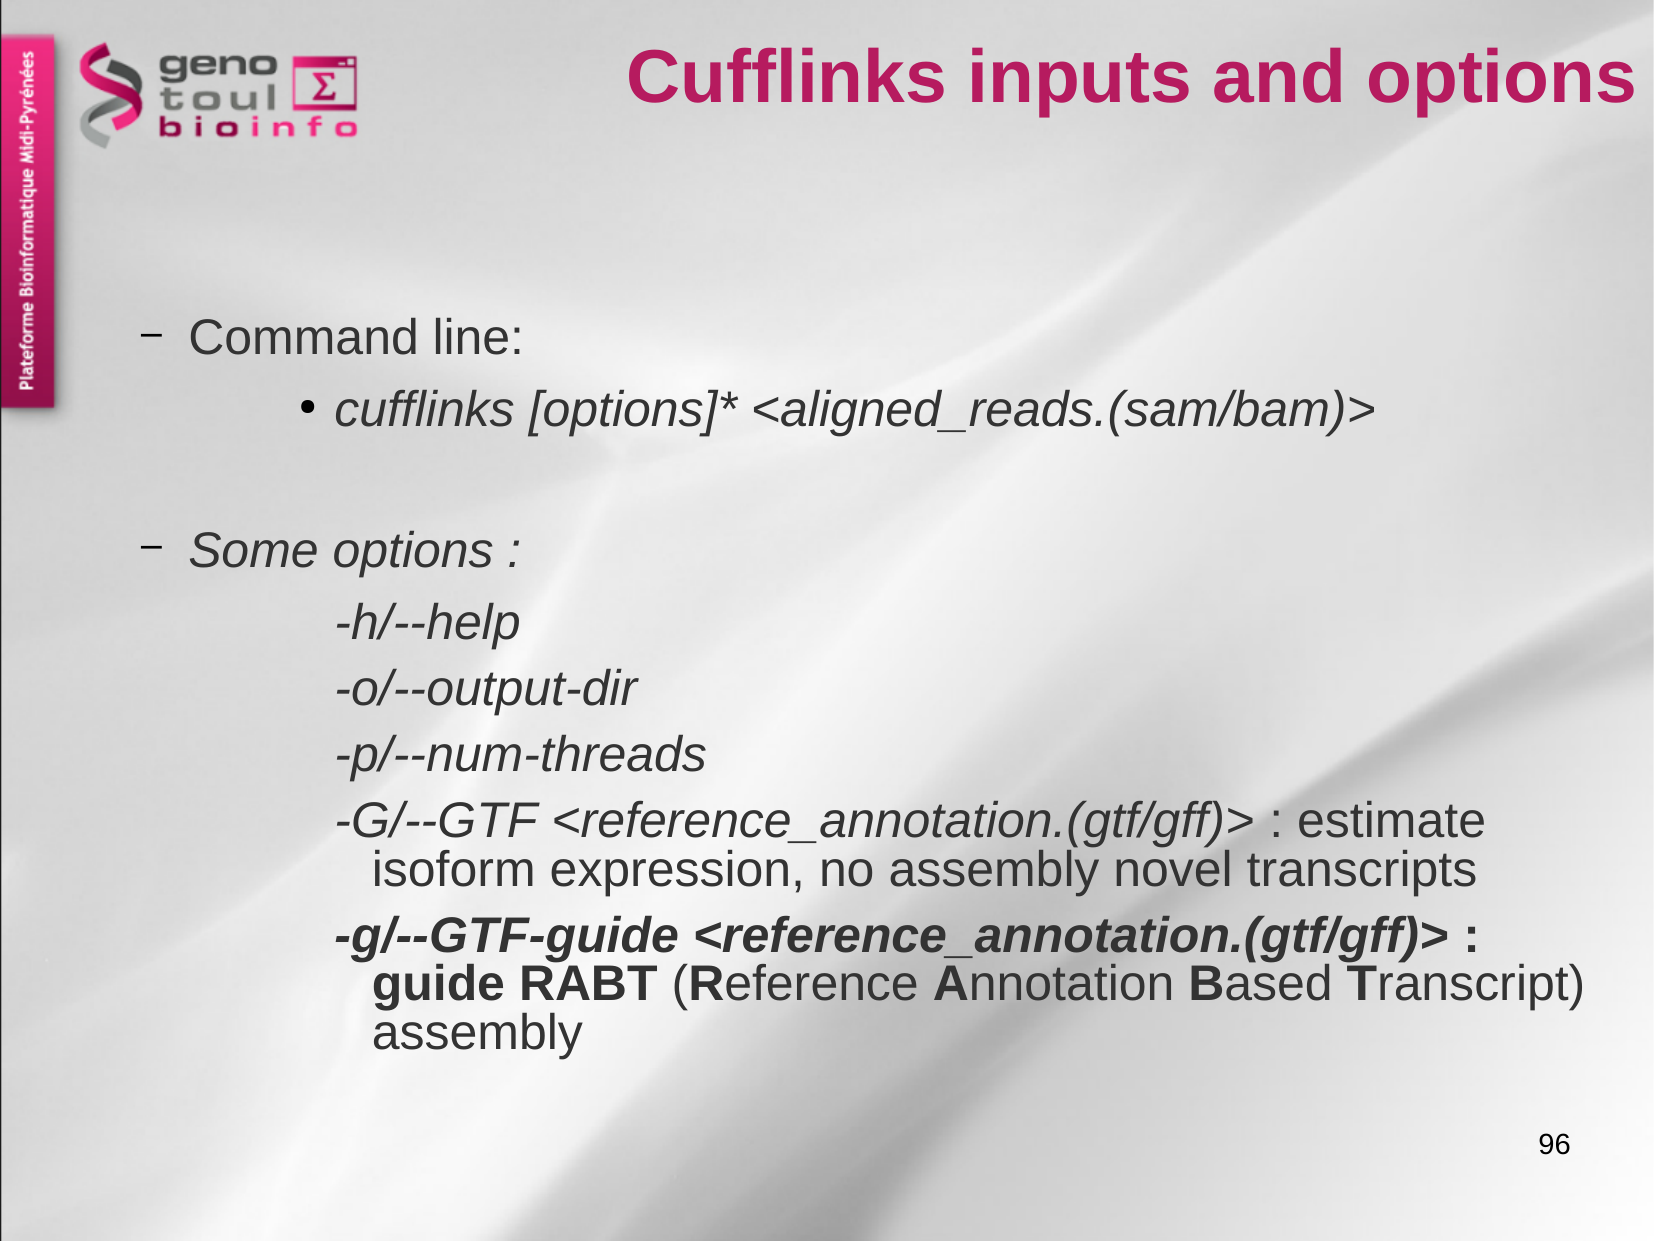

Cufflinks inputs and options
# Command line:
cufflinks [options]* <aligned_reads.(sam/bam)>
Some options :
-h/--help
-o/--output-dir
-p/--num-threads
-G/--GTF <reference_annotation.(gtf/gff)> : estimate isoform expression, no assembly novel transcripts
-g/--GTF-guide <reference_annotation.(gtf/gff)> : guide RABT (Reference Annotation Based Transcript) assembly